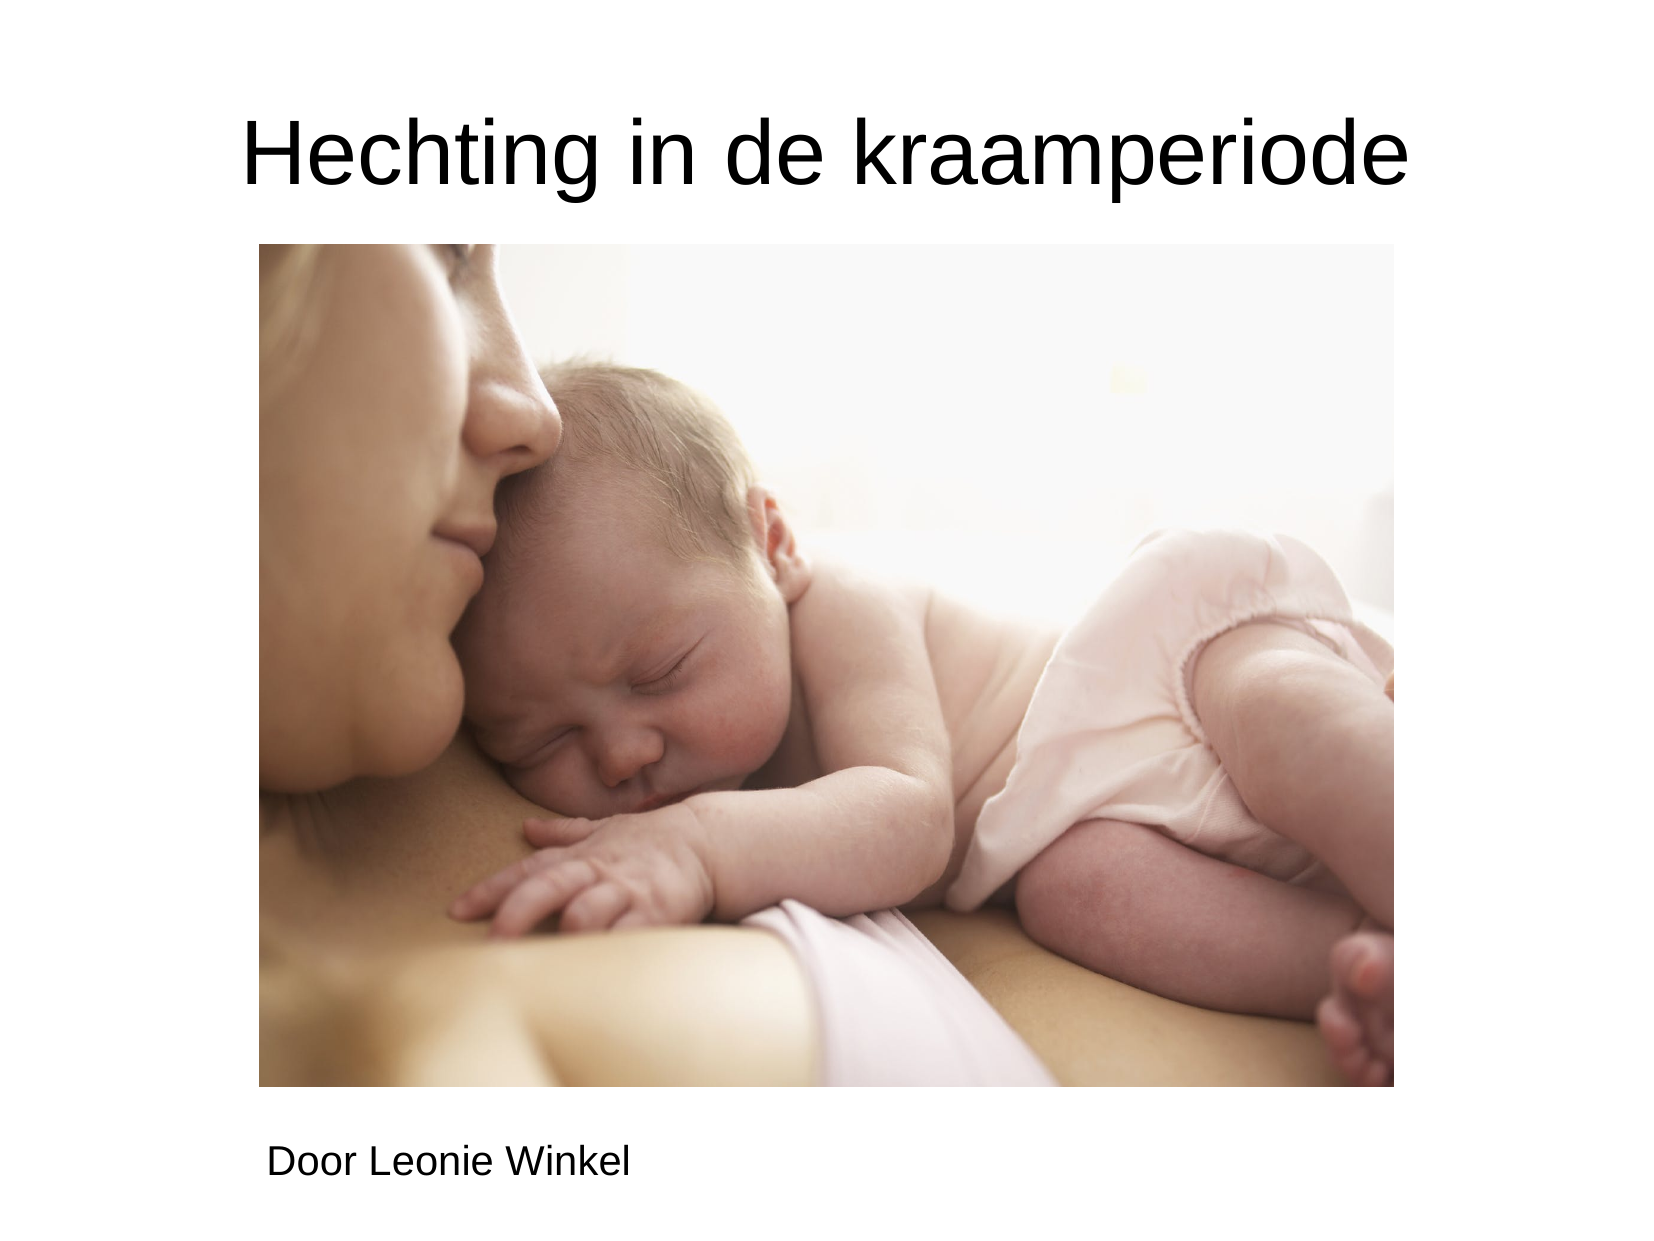

# Hechting in de kraamperiode
Door Leonie Winkel